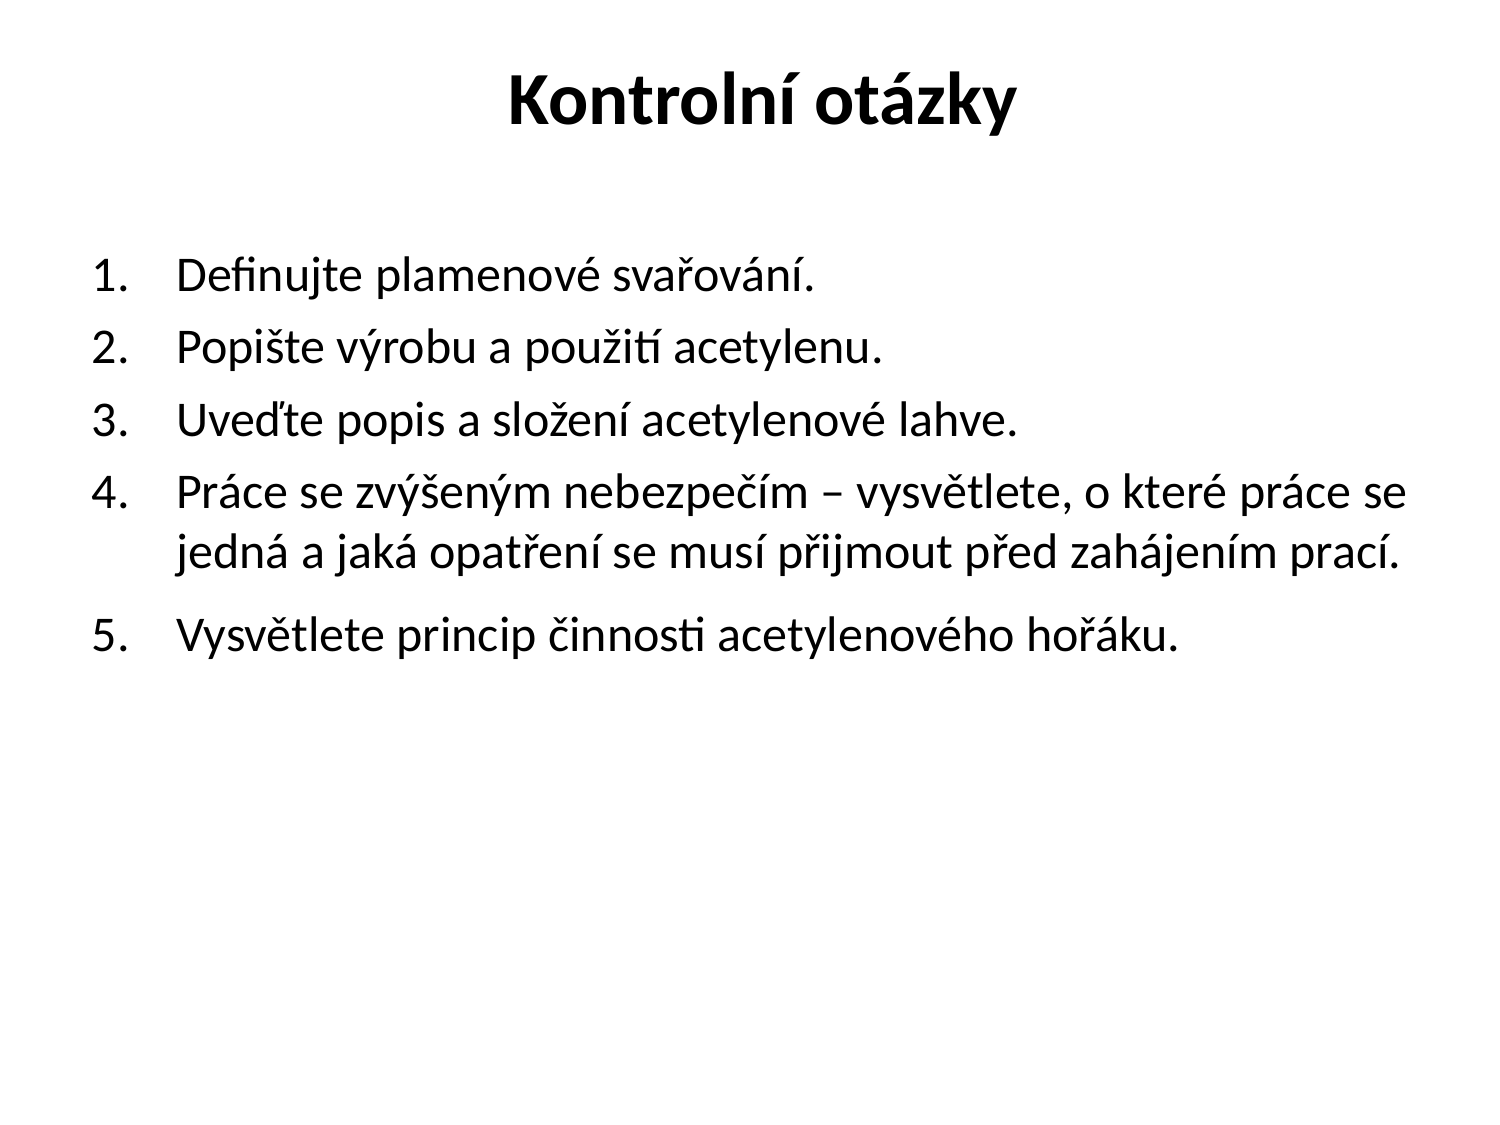

# Kontrolní otázky
Definujte plamenové svařování.
Popište výrobu a použití acetylenu.
Uveďte popis a složení acetylenové lahve.
Práce se zvýšeným nebezpečím – vysvětlete, o které práce se jedná a jaká opatření se musí přijmout před zahájením prací.
Vysvětlete princip činnosti acetylenového hořáku.